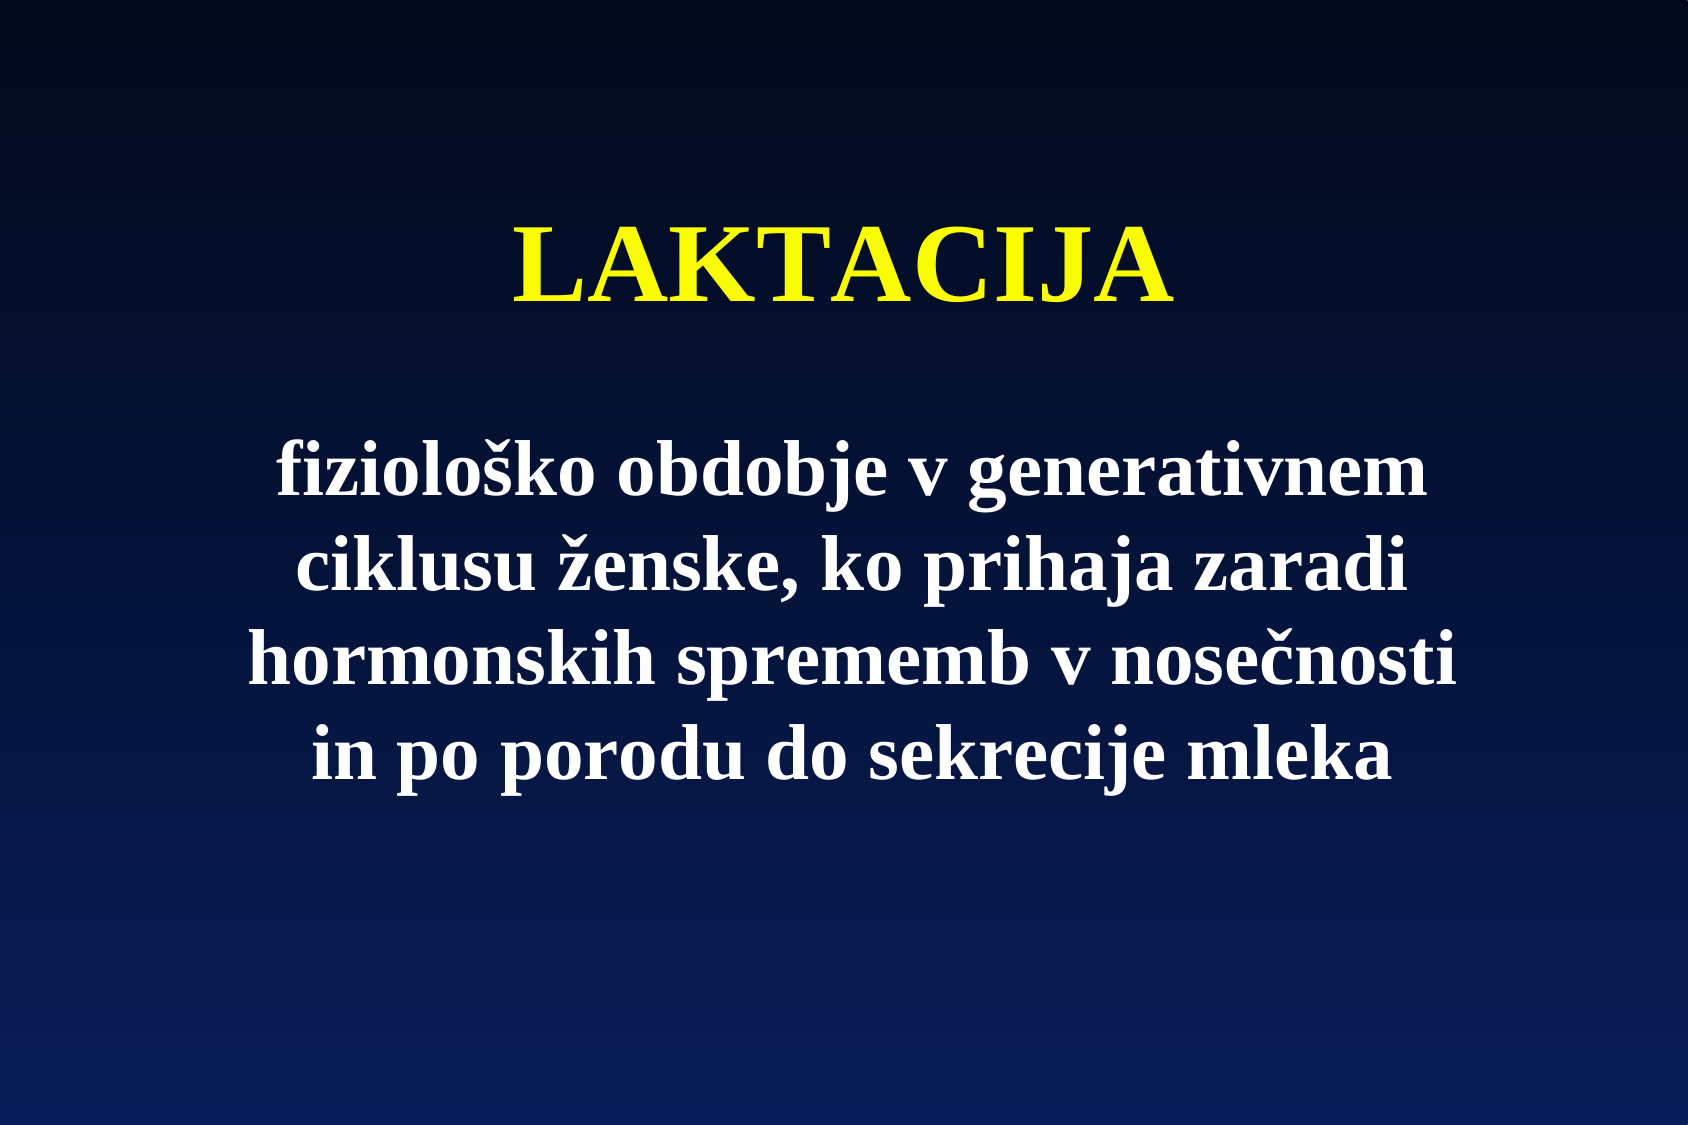

# LAKTACIJA
	fiziološko obdobje v generativnem ciklusu ženske, ko prihaja zaradi hormonskih sprememb v nosečnosti in po porodu do sekrecije mleka